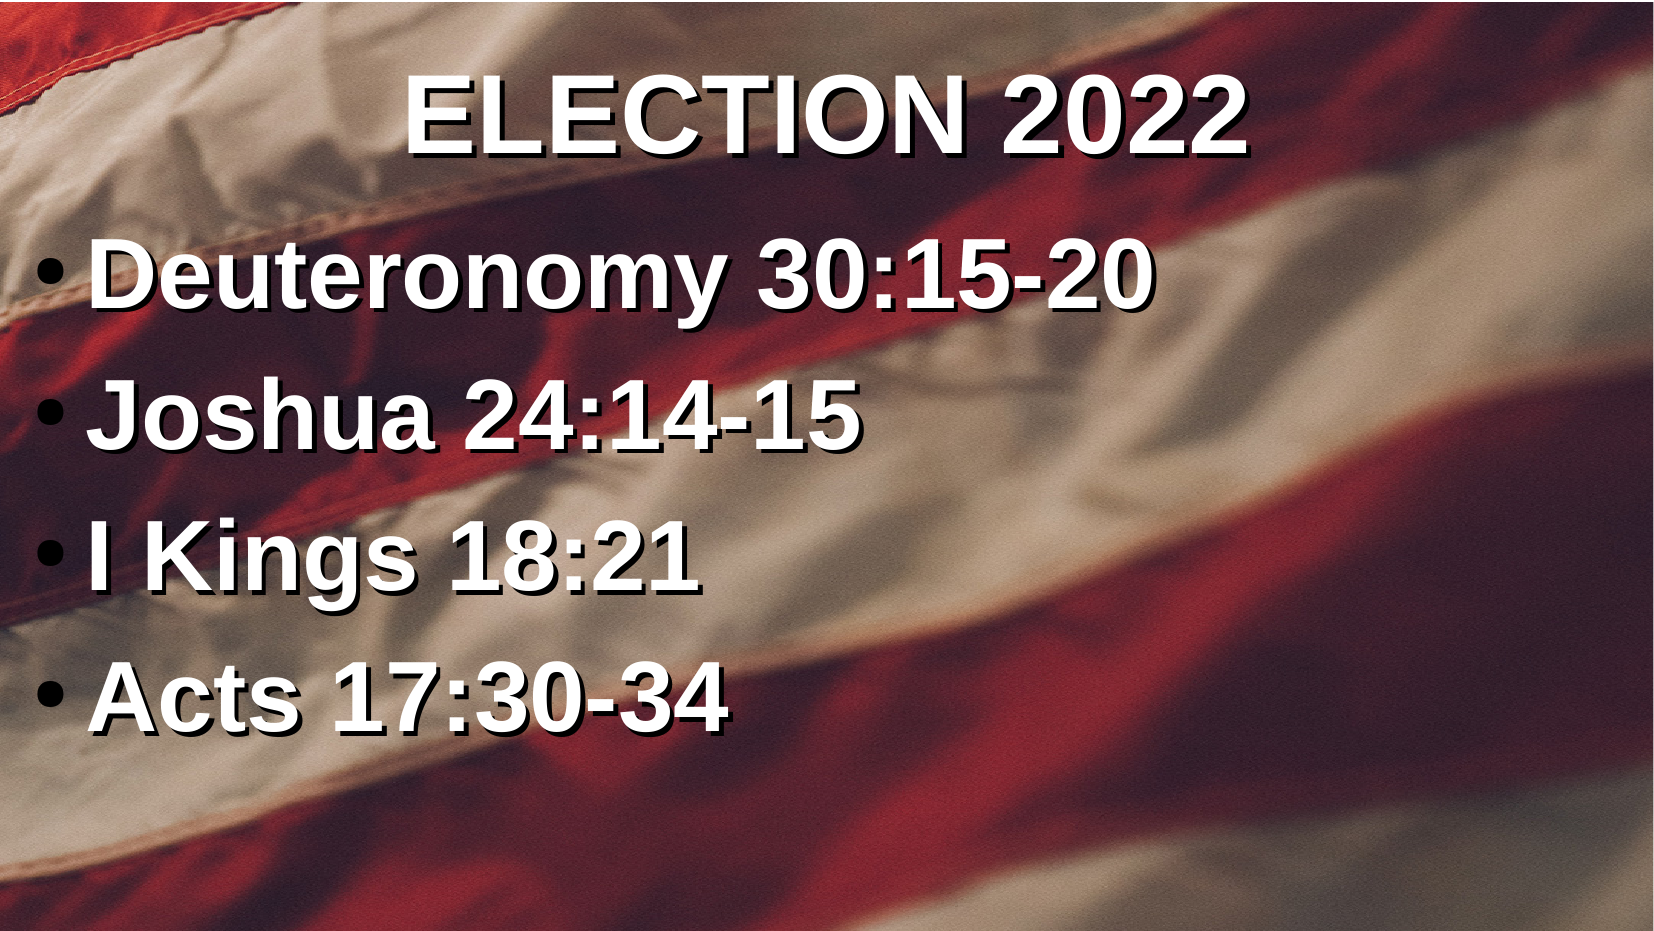

# ELECTION 2022
Deuteronomy 30:15-20
Joshua 24:14-15
I Kings 18:21
Acts 17:30-34